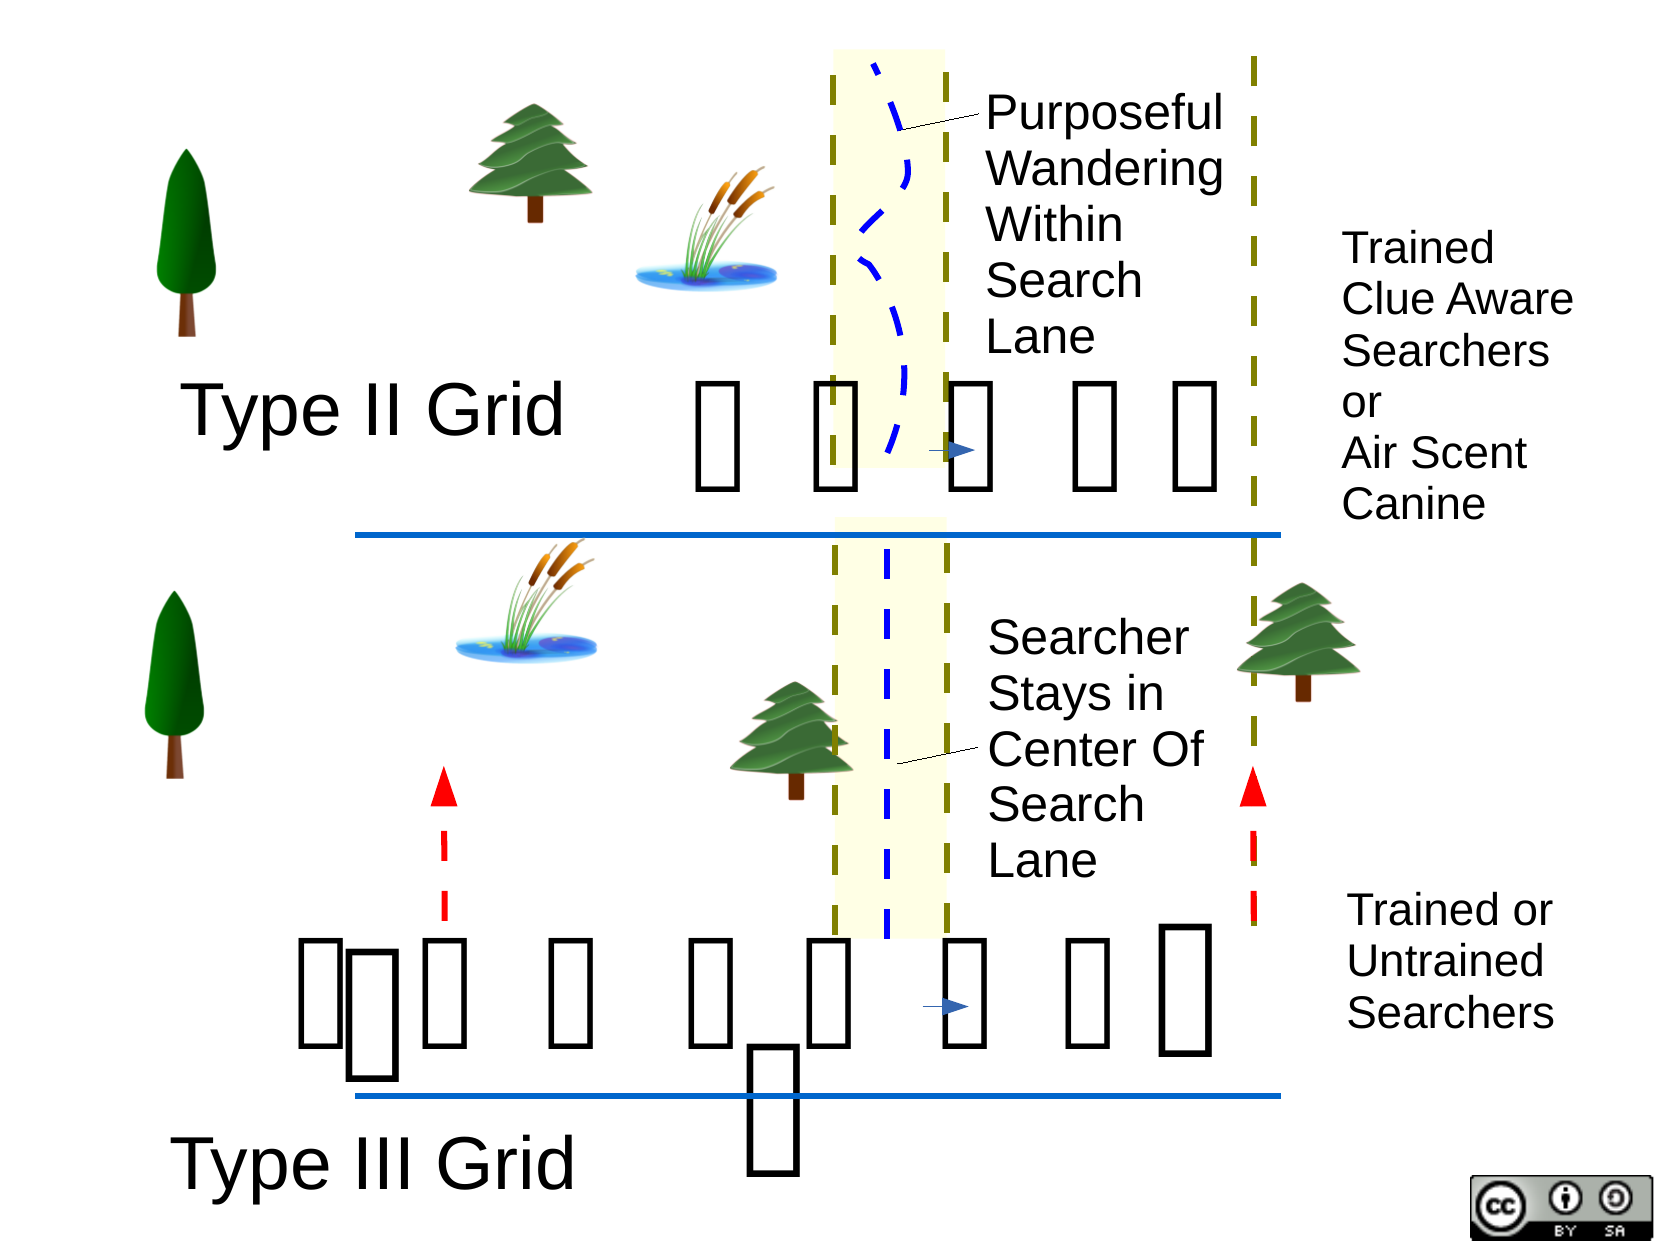

Purposeful
Wandering
Within
Search
Lane
Trained
Clue Aware
Searchers
or
Air Scent
Canine
Type II Grid





Searcher
Stays in
Center Of
Search
Lane
Trained or
Untrained
Searchers










# Type III Grid